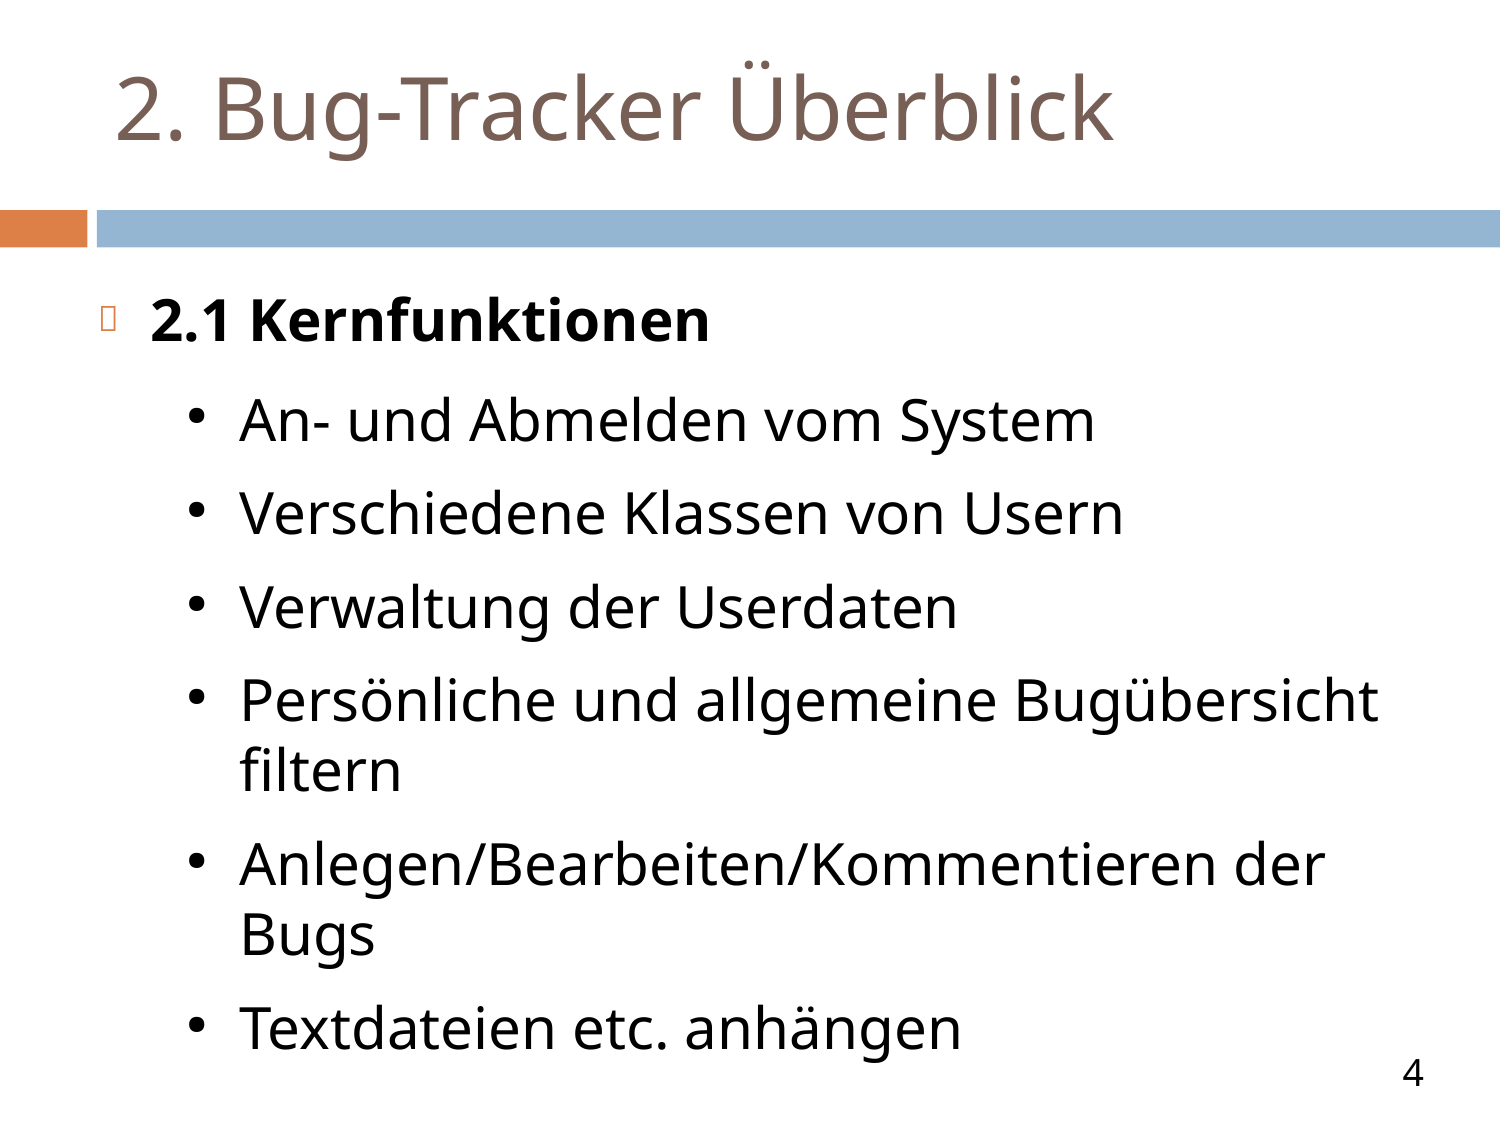

# 2. Bug-Tracker Überblick
2.1 Kernfunktionen
An- und Abmelden vom System
Verschiedene Klassen von Usern
Verwaltung der Userdaten
Persönliche und allgemeine Bugübersicht filtern
Anlegen/Bearbeiten/Kommentieren der Bugs
Textdateien etc. anhängen
4